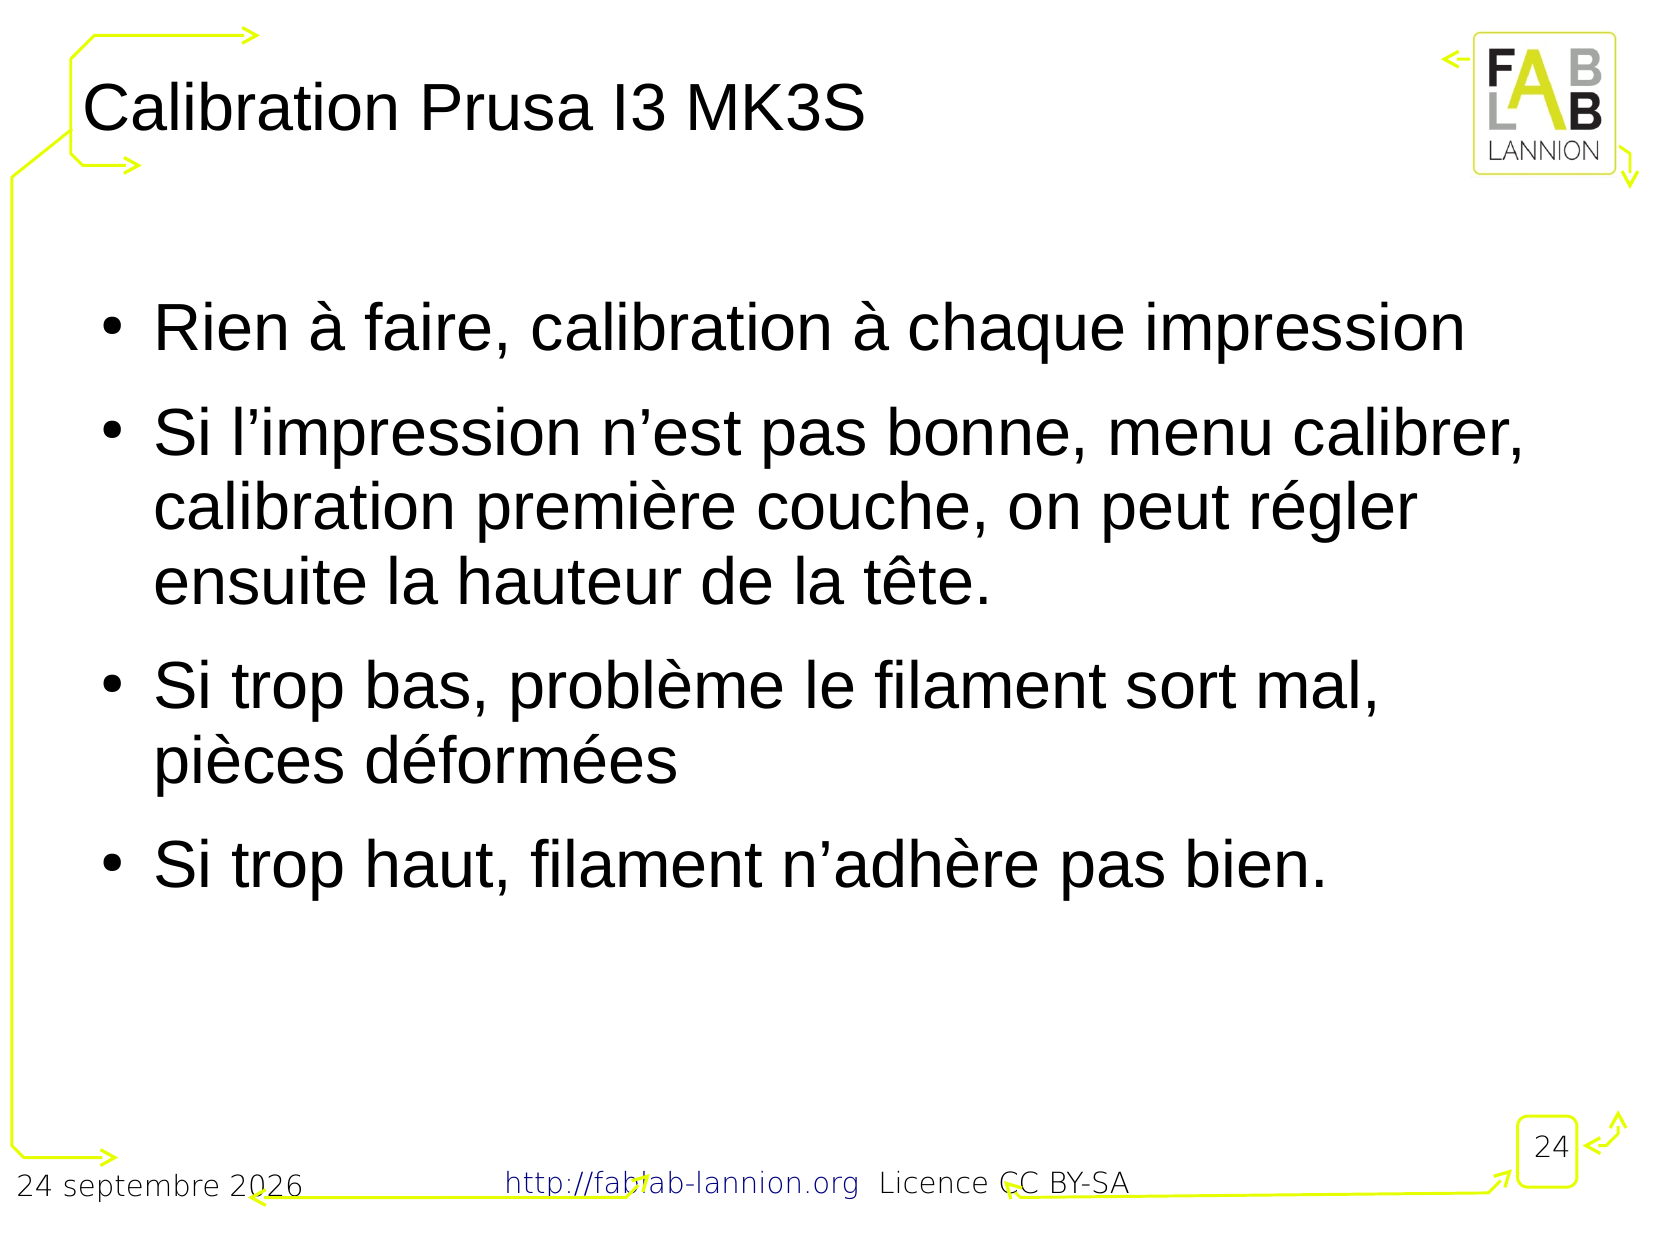

# Calibration Prusa I3 MK3S
Rien à faire, calibration à chaque impression
Si l’impression n’est pas bonne, menu calibrer, calibration première couche, on peut régler ensuite la hauteur de la tête.
Si trop bas, problème le filament sort mal, pièces déformées
Si trop haut, filament n’adhère pas bien.
24